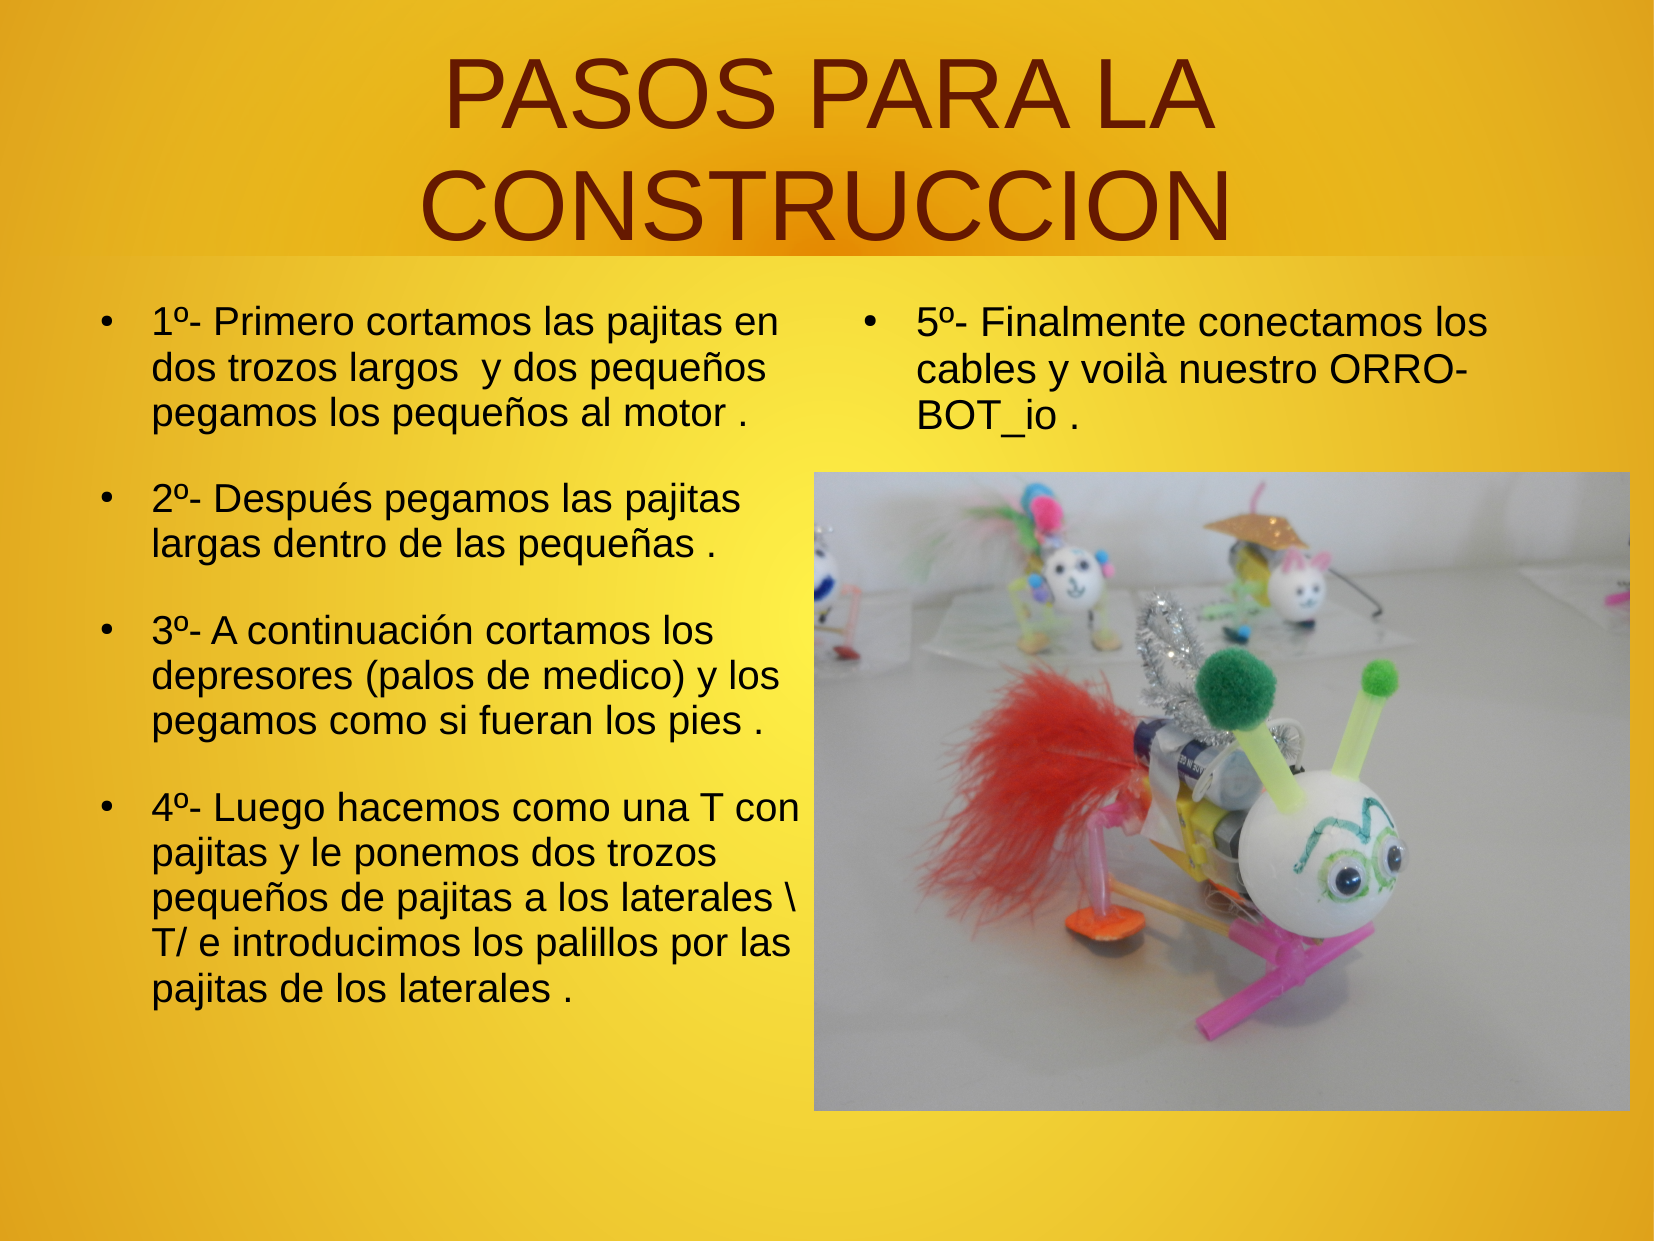

# PASOS PARA LA CONSTRUCCION
1º- Primero cortamos las pajitas en dos trozos largos y dos pequeños pegamos los pequeños al motor .
2º- Después pegamos las pajitas largas dentro de las pequeñas .
3º- A continuación cortamos los depresores (palos de medico) y los pegamos como si fueran los pies .
4º- Luego hacemos como una T con pajitas y le ponemos dos trozos pequeños de pajitas a los laterales \T/ e introducimos los palillos por las pajitas de los laterales .
5º- Finalmente conectamos los cables y voilà nuestro ORRO-BOT_io .